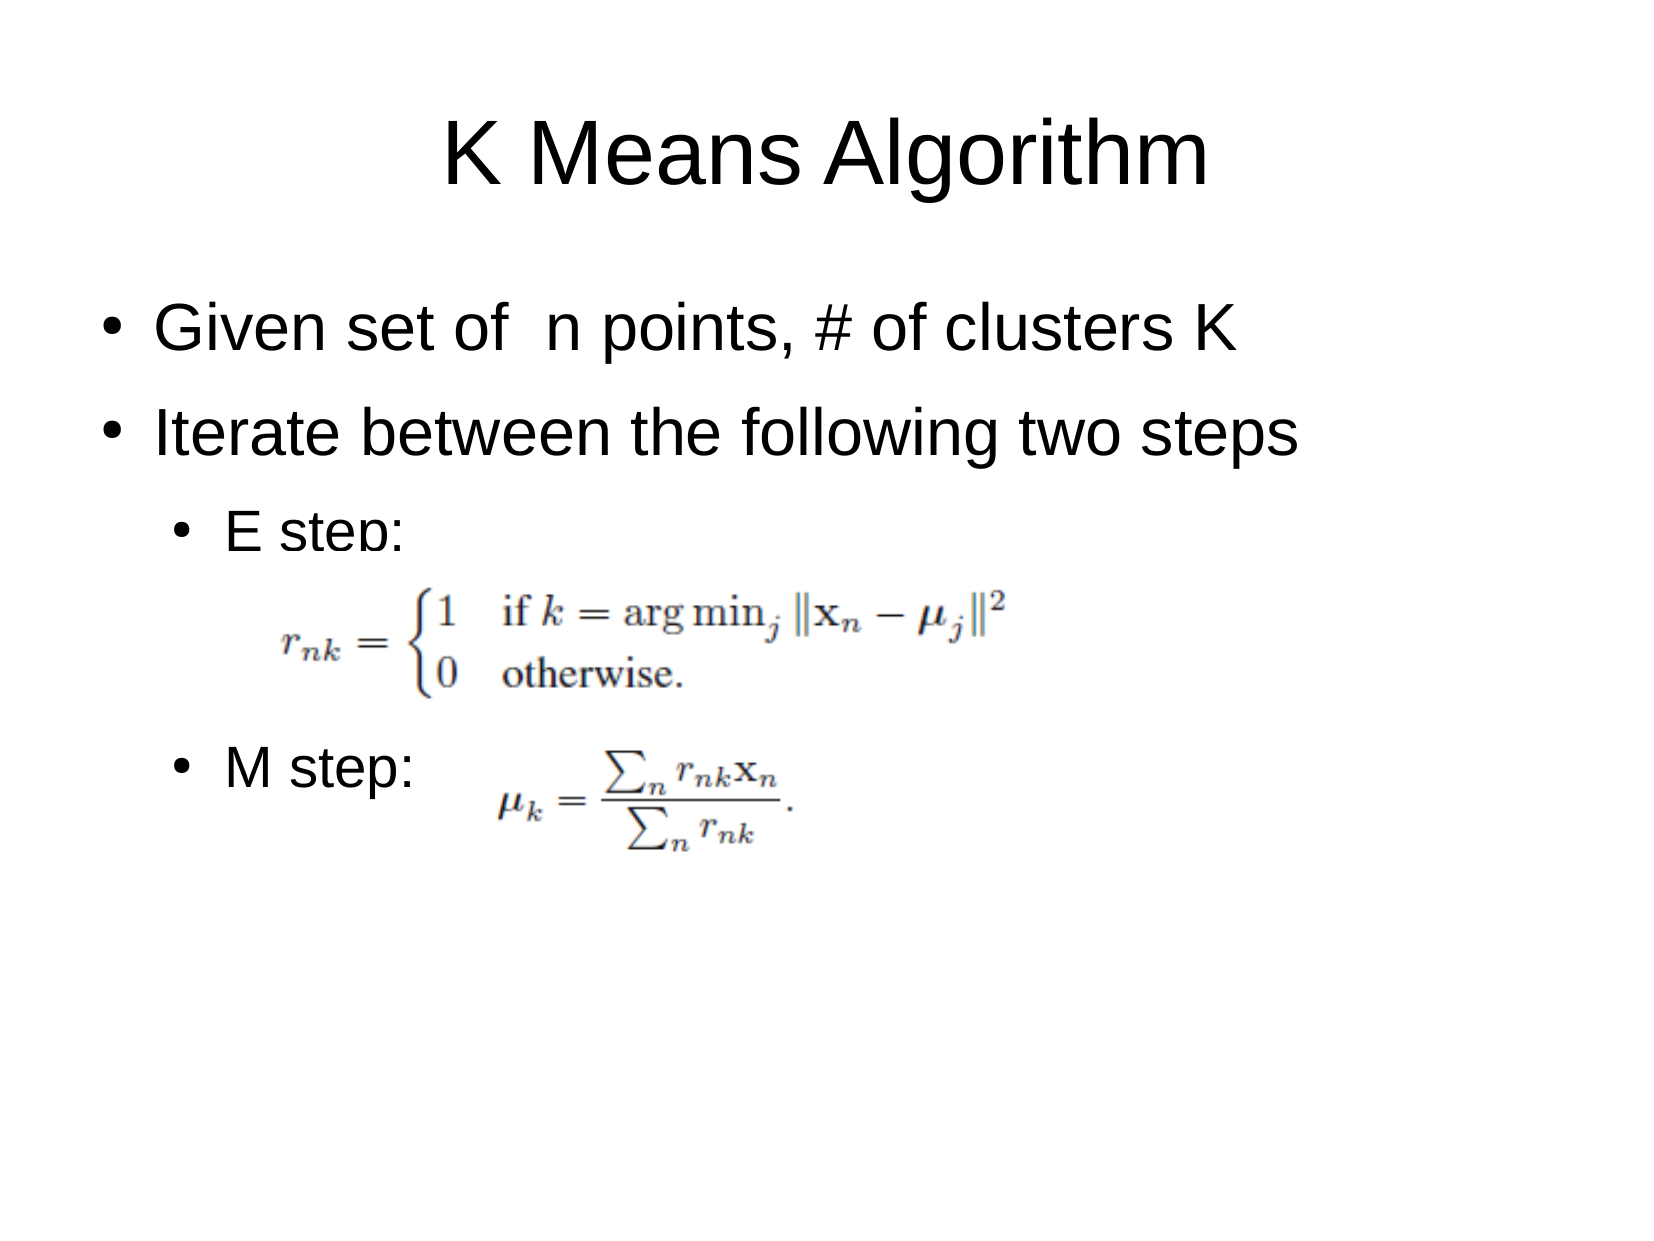

# K Means Algorithm
Given set of n points, # of clusters K
Iterate between the following two steps
E step:
r_{nk} = 1 if point n in clusters k
r_{nk} = 0 otherwise
M step: